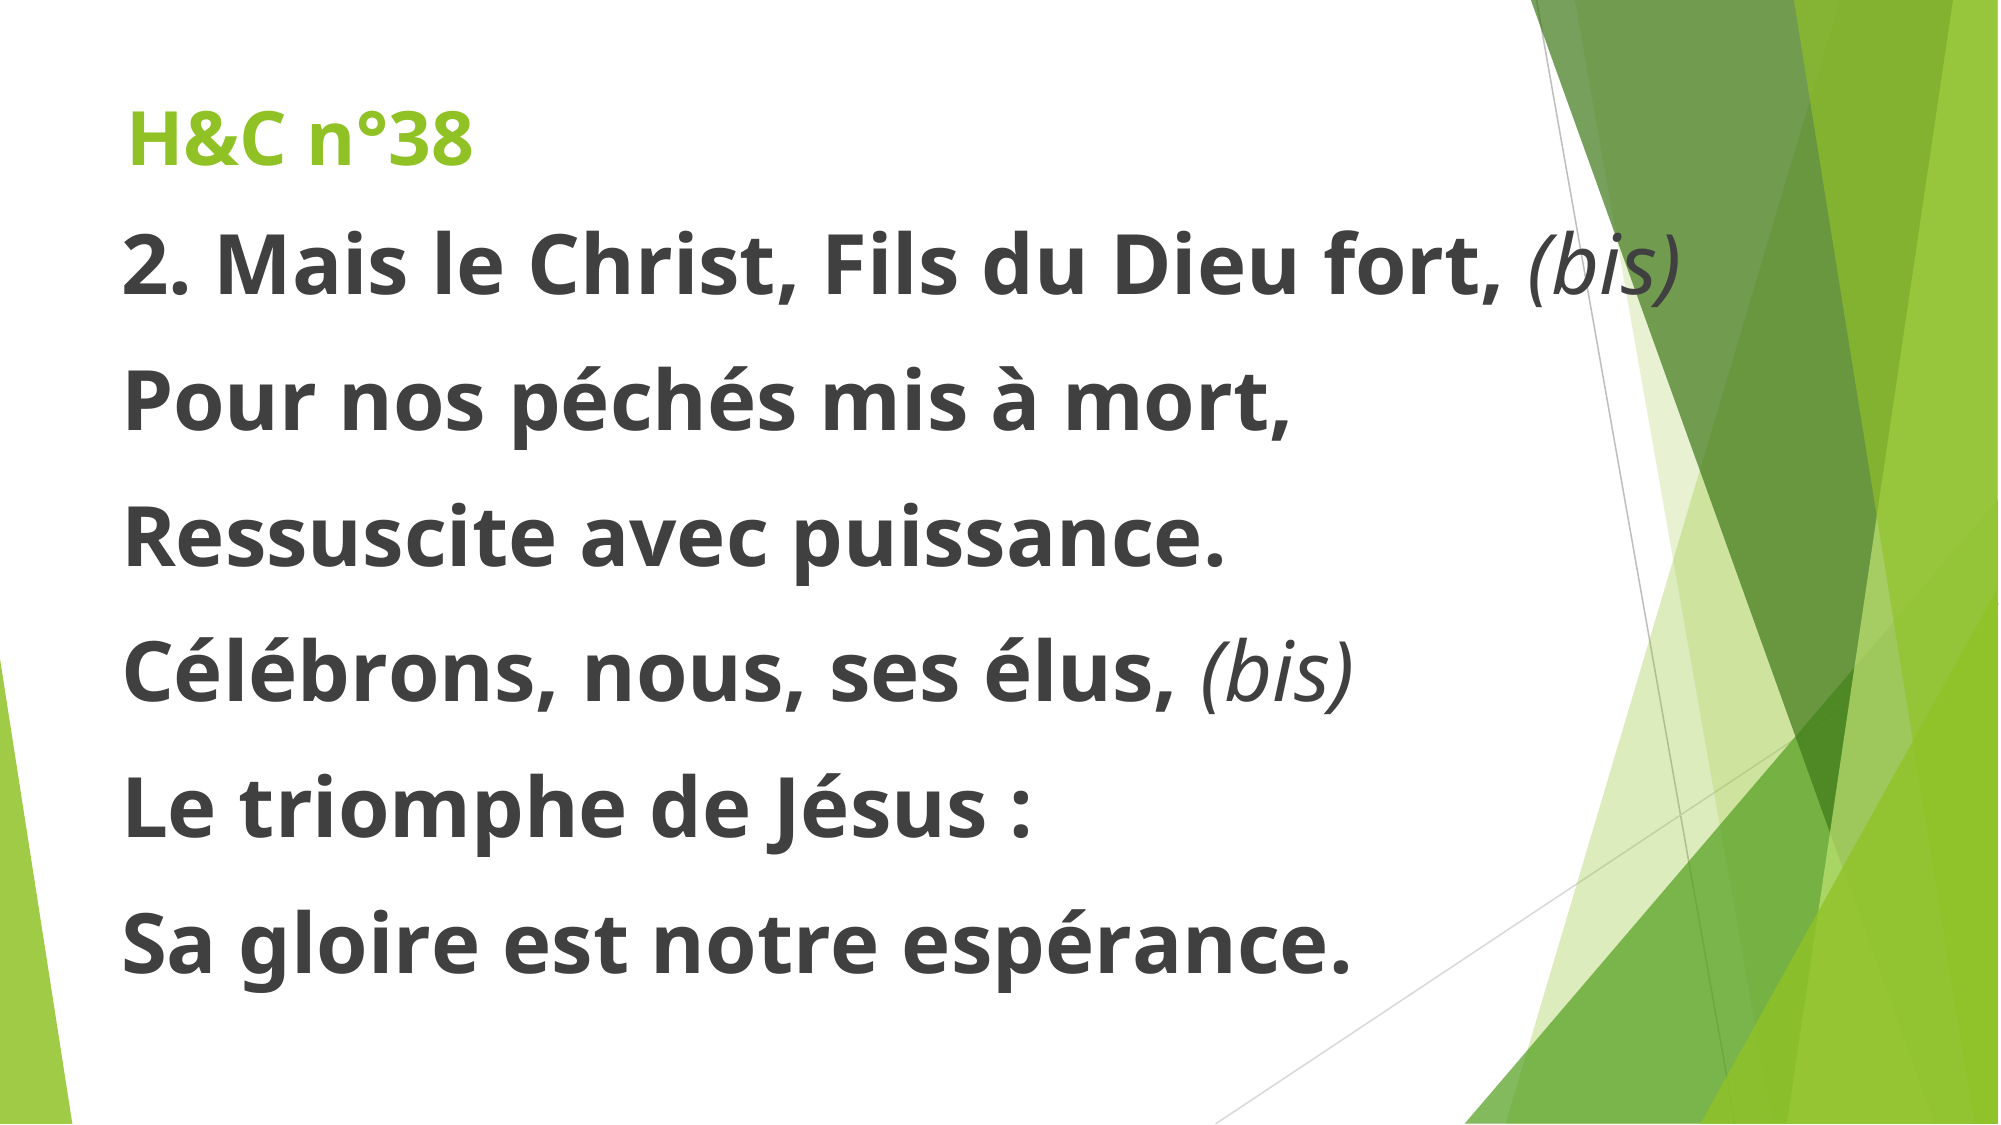

H&C n°38
2. Mais le Christ, Fils du Dieu fort, (bis)
Pour nos péchés mis à mort,
Ressuscite avec puissance.
Célébrons, nous, ses élus, (bis)
Le triomphe de Jésus :
Sa gloire est notre espérance.